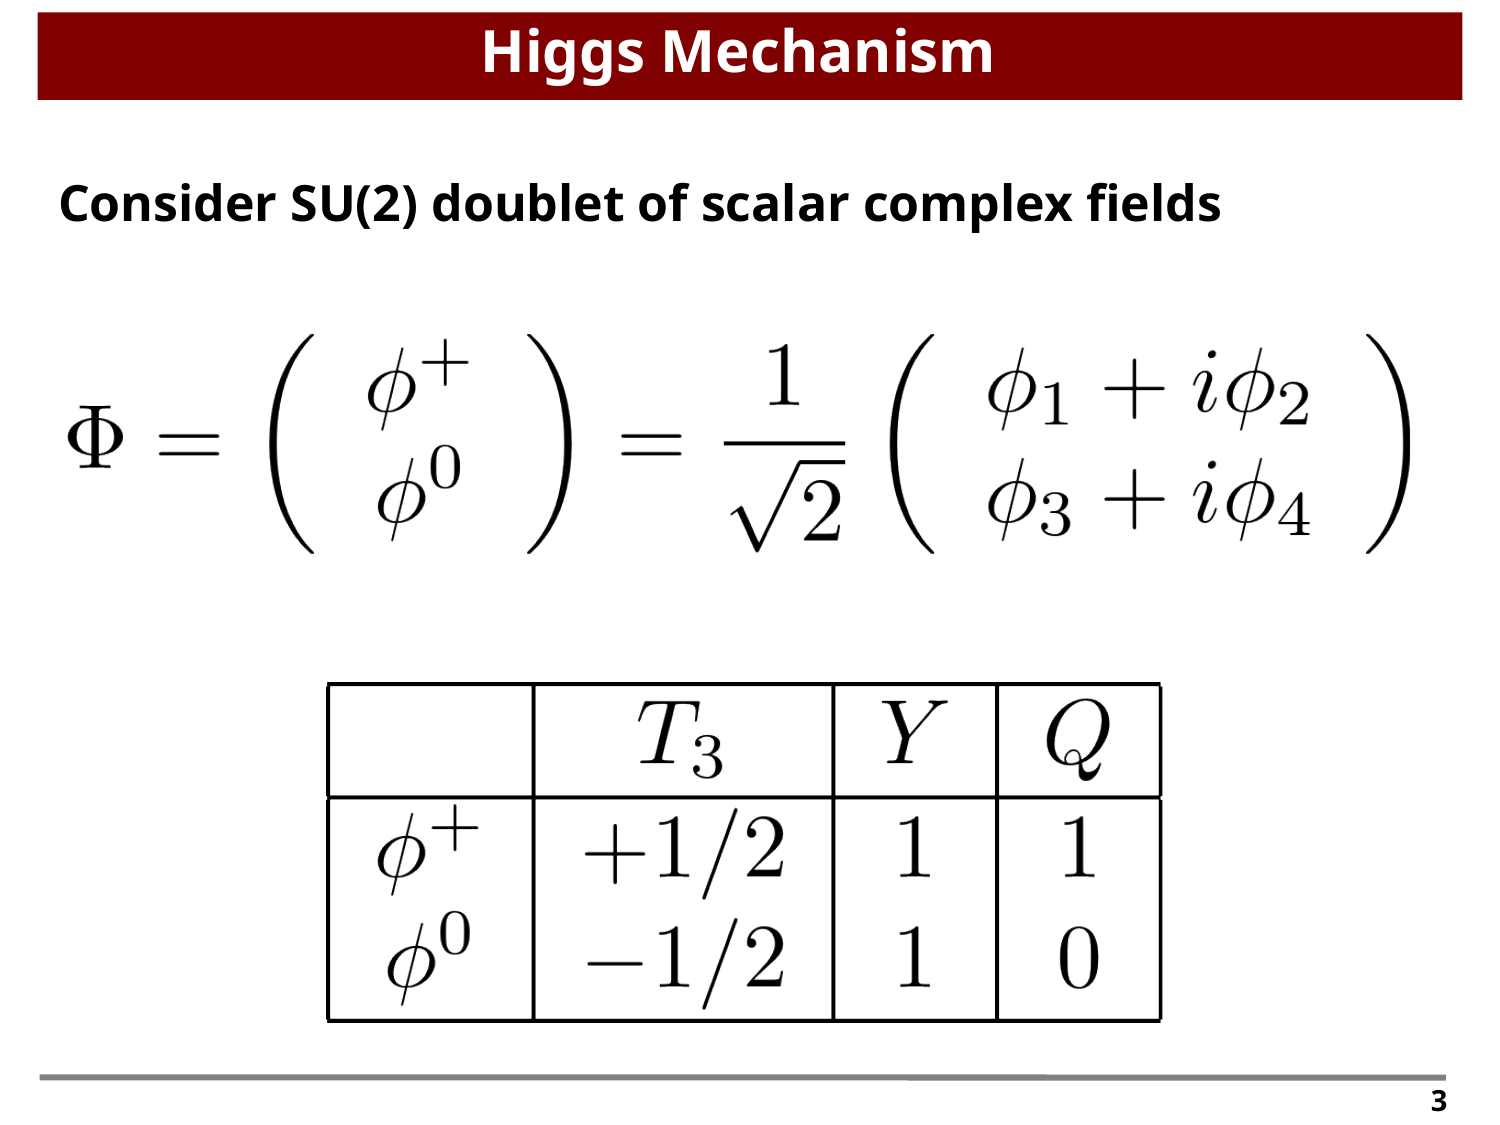

# Higgs Mechanism
Consider SU(2) doublet of scalar complex fields